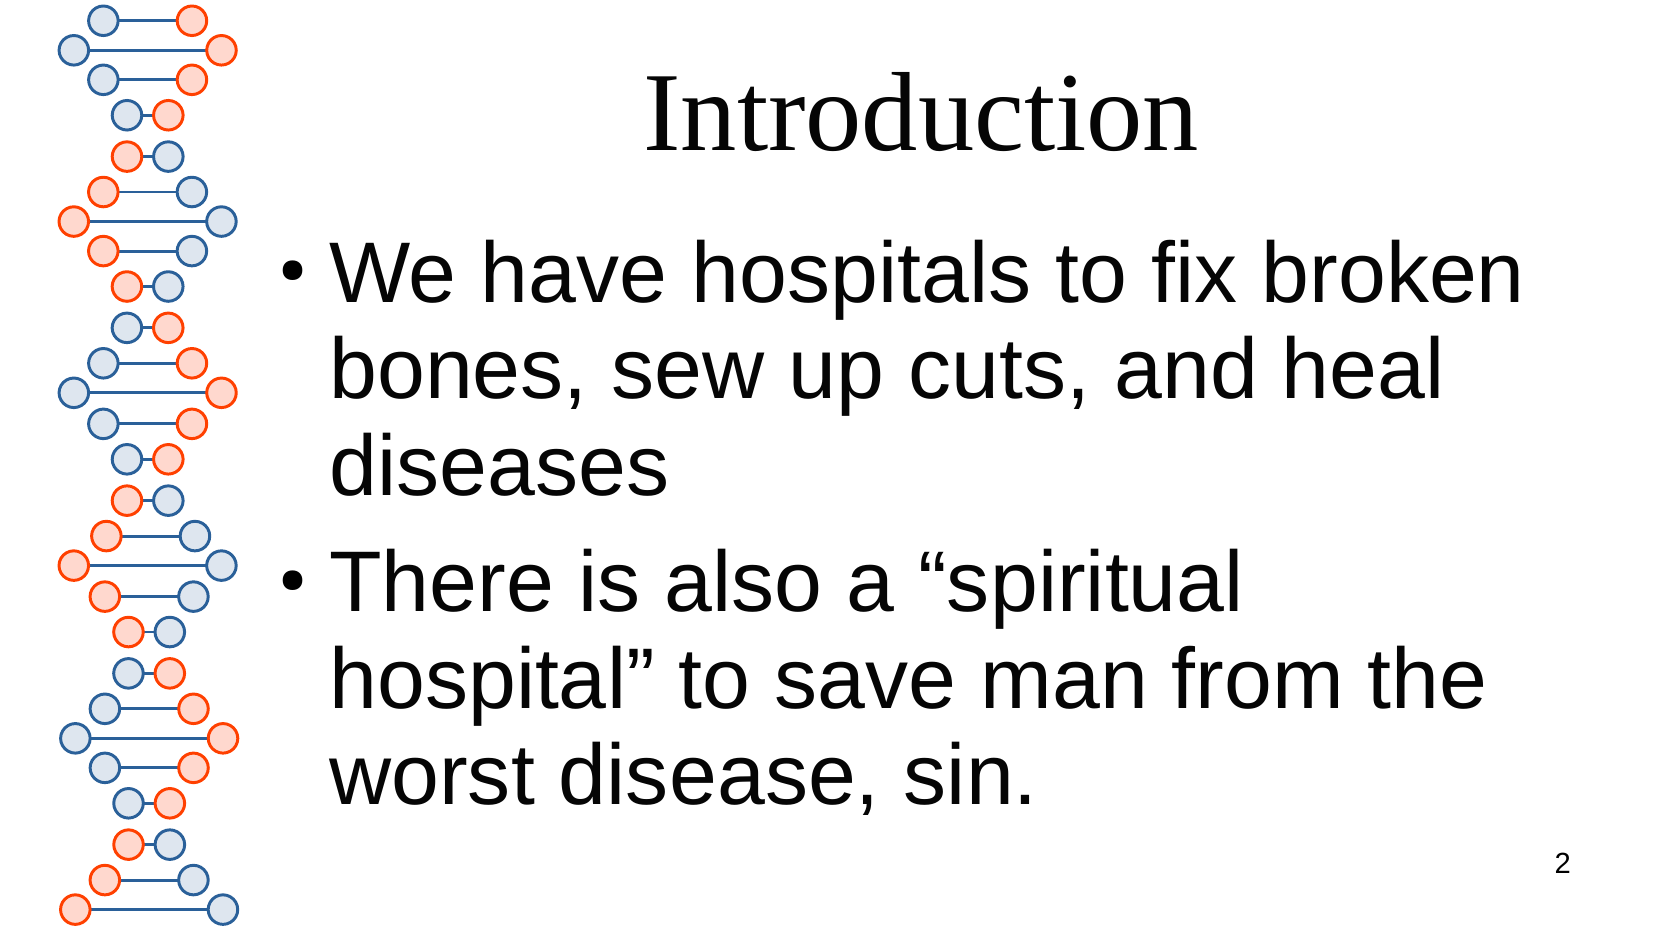

# Introduction
We have hospitals to fix broken bones, sew up cuts, and heal diseases
There is also a “spiritual hospital” to save man from the worst disease, sin.
2